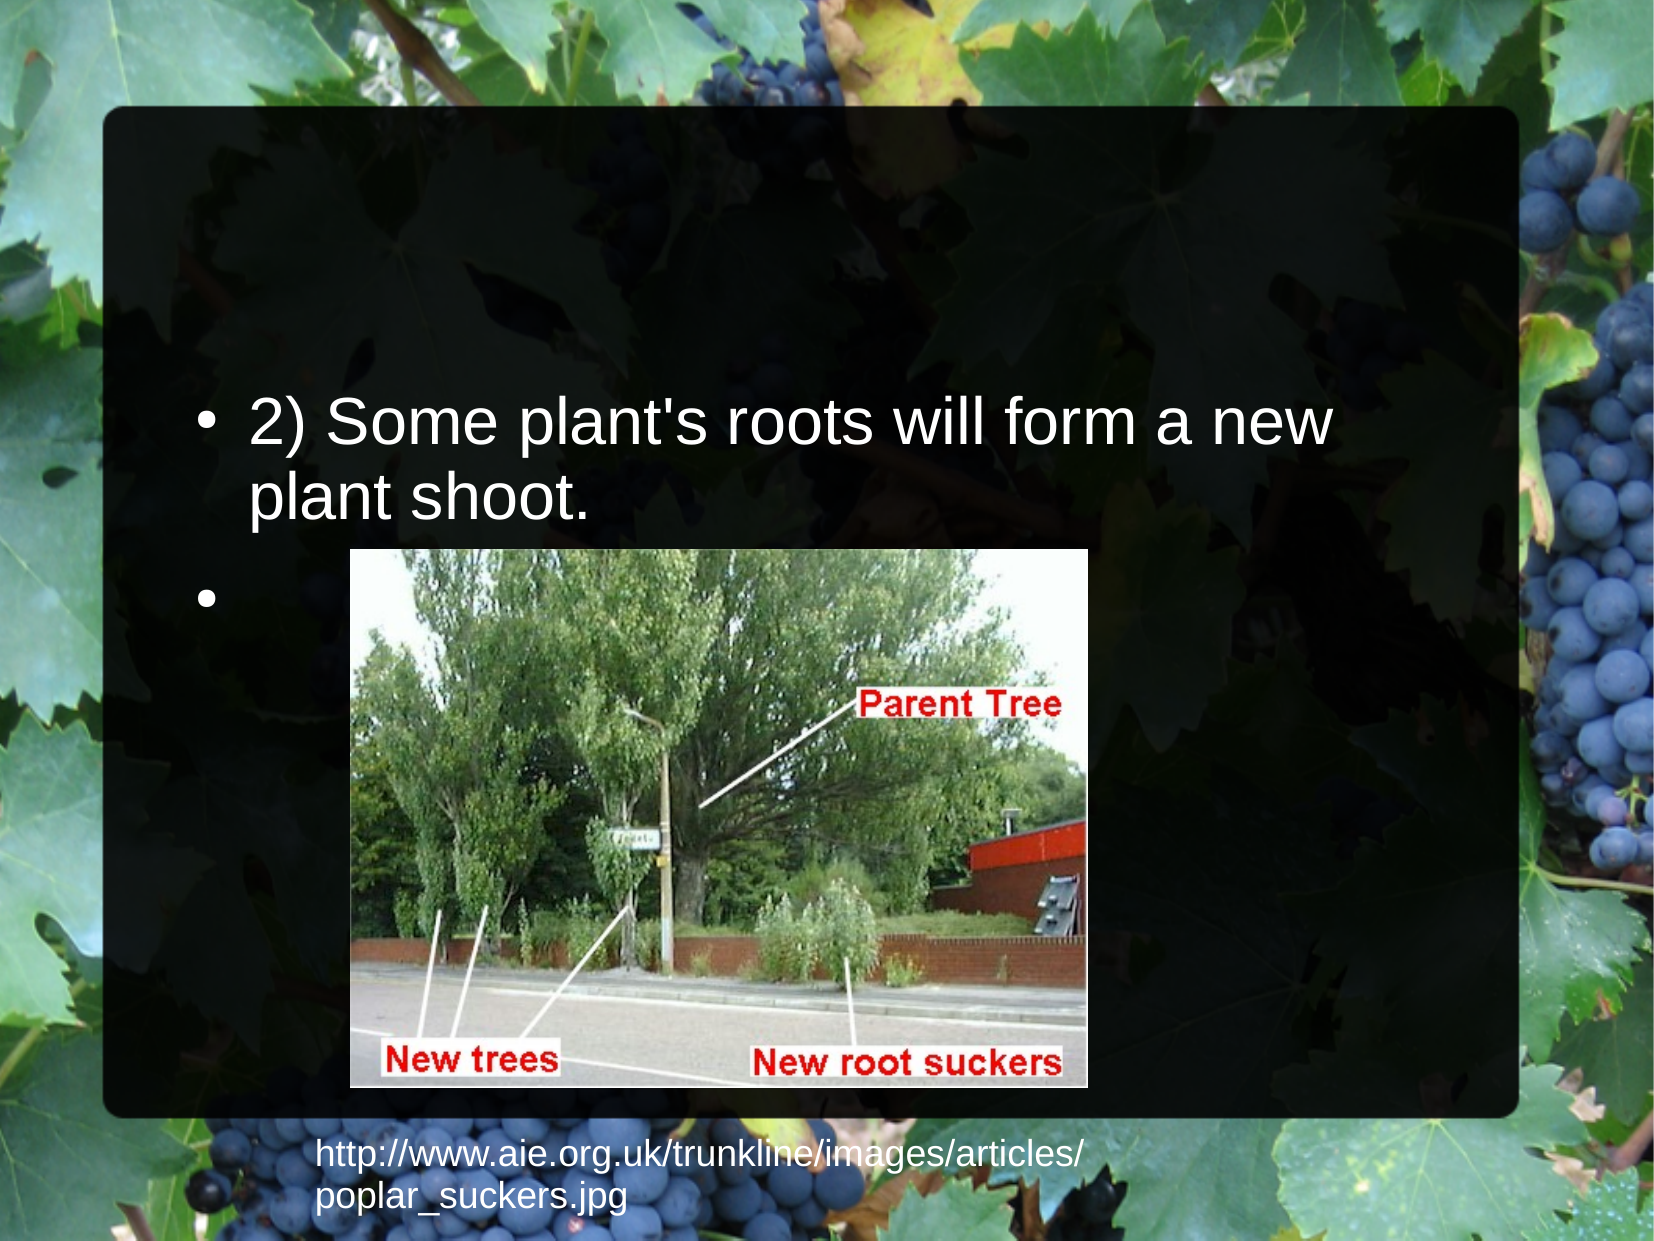

#
2) Some plant's roots will form a new plant shoot.
http://www.aie.org.uk/trunkline/images/articles/poplar_suckers.jpg